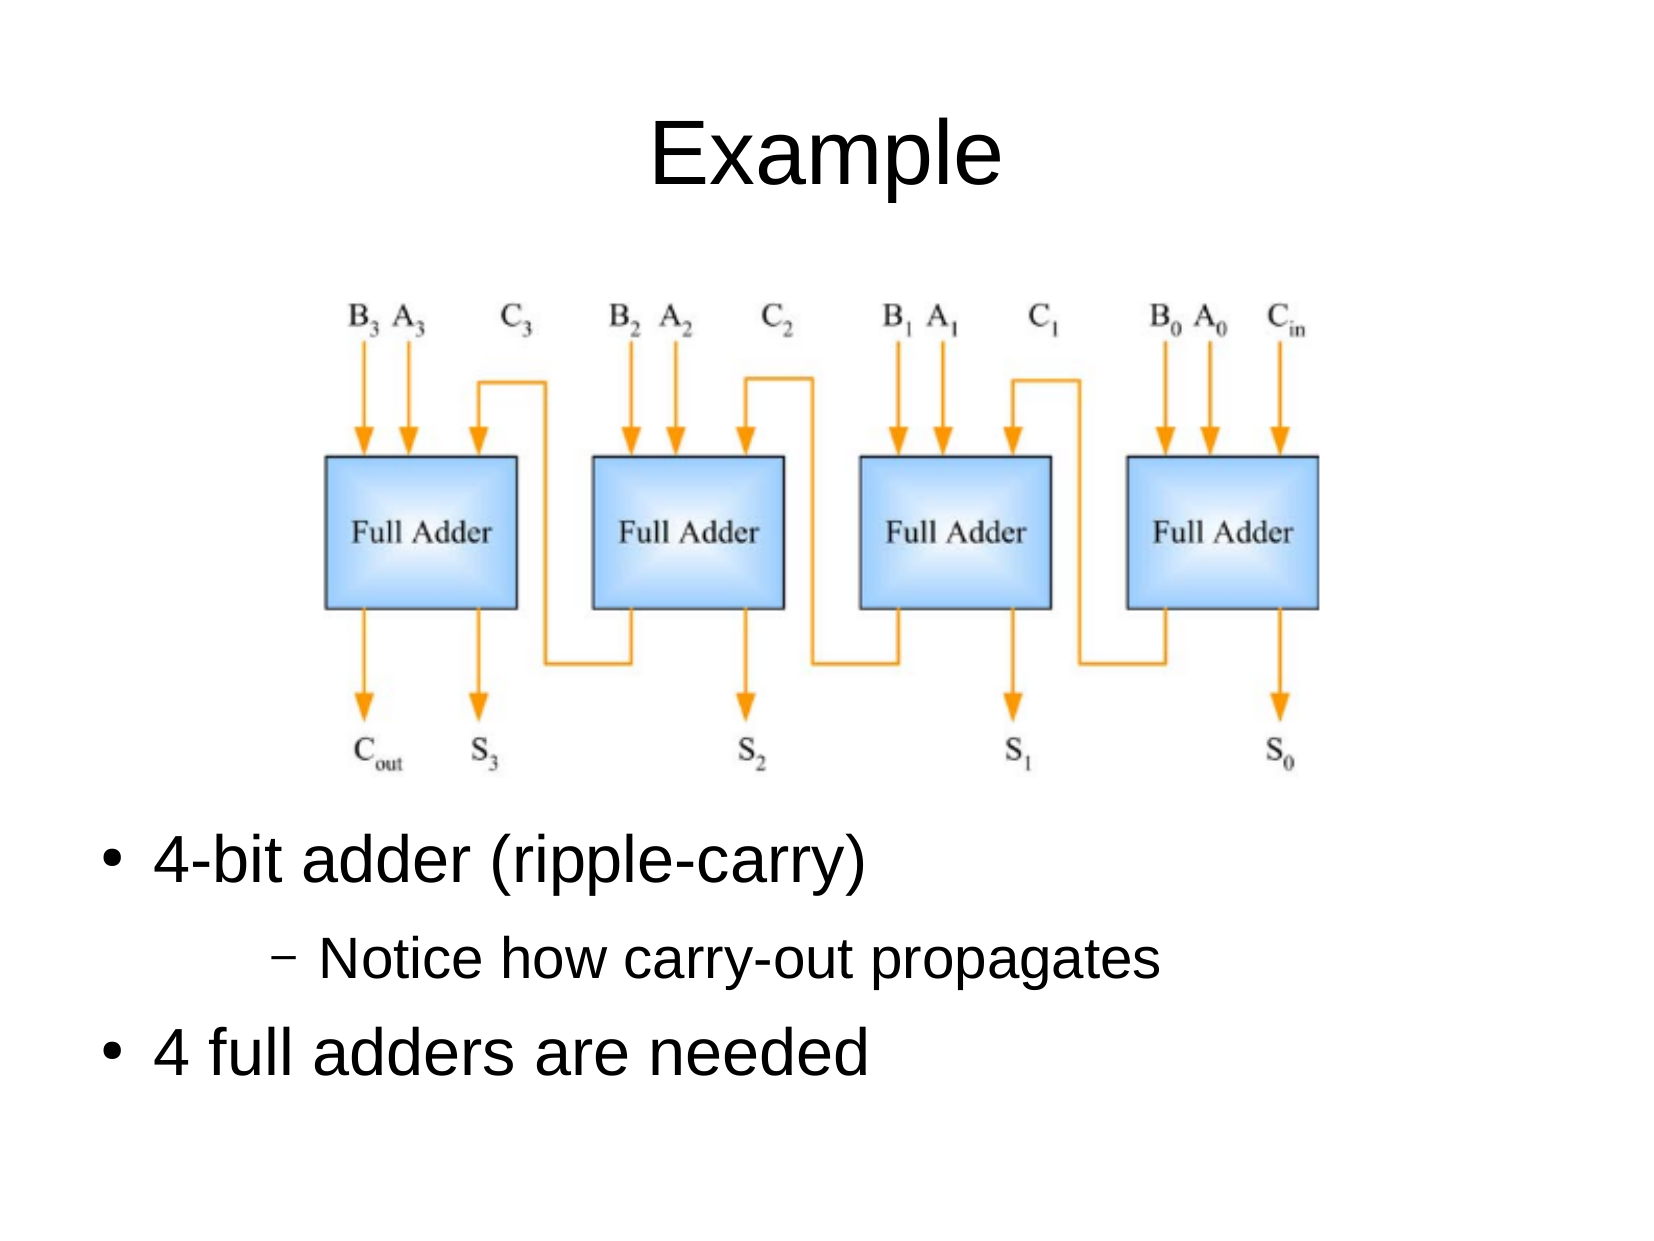

# Example
4-bit adder (ripple-carry)
Notice how carry-out propagates
4 full adders are needed